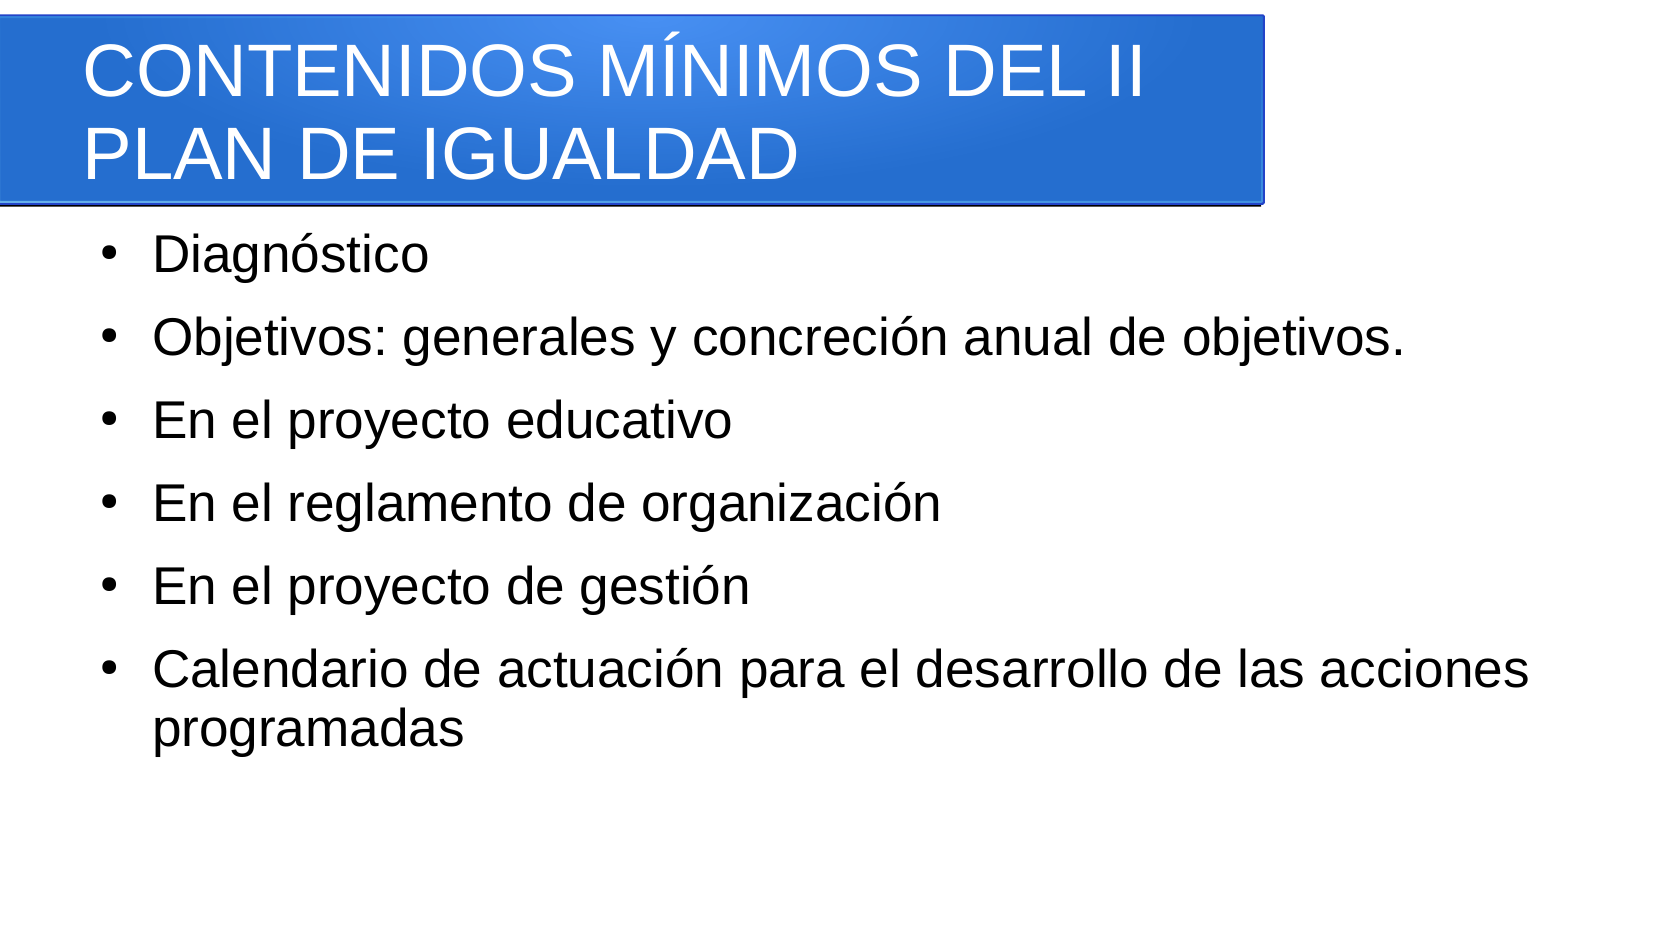

# CONTENIDOS MÍNIMOS DEL II PLAN DE IGUALDAD
Diagnóstico
Objetivos: generales y concreción anual de objetivos.
En el proyecto educativo
En el reglamento de organización
En el proyecto de gestión
Calendario de actuación para el desarrollo de las acciones programadas